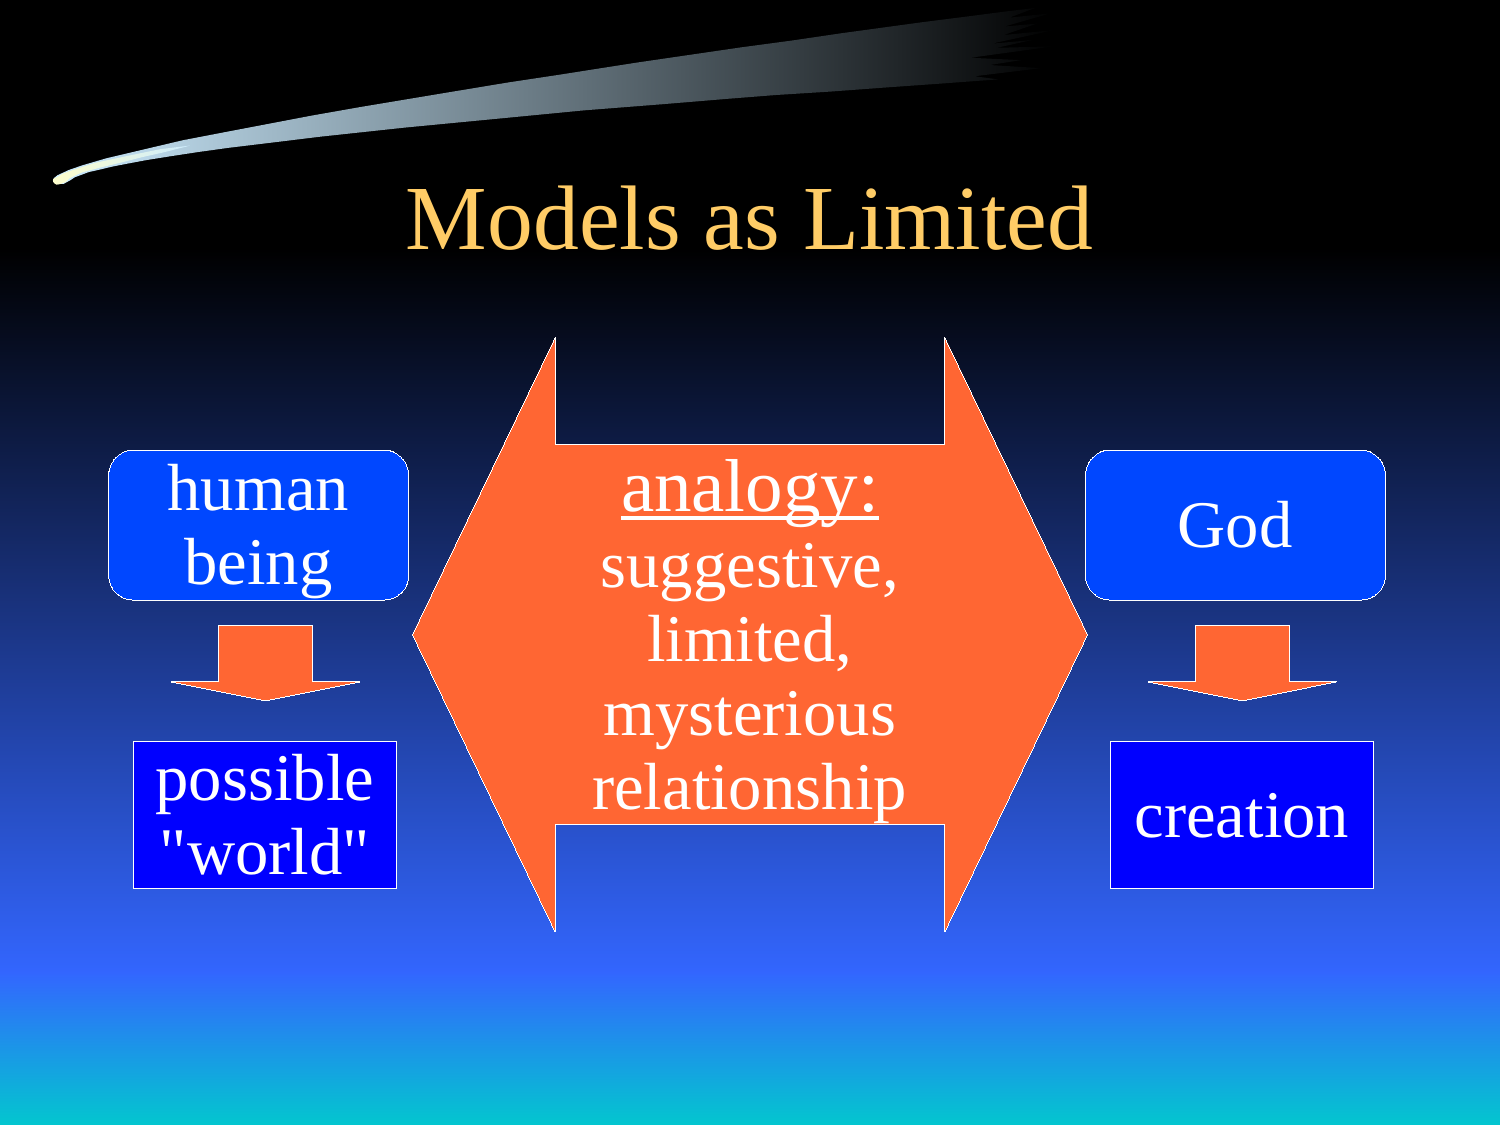

# Models as Limited
analogy:
analogy:
suggestive,
limited,
mysterious
relationship
human
being
God
possible
"world"
creation